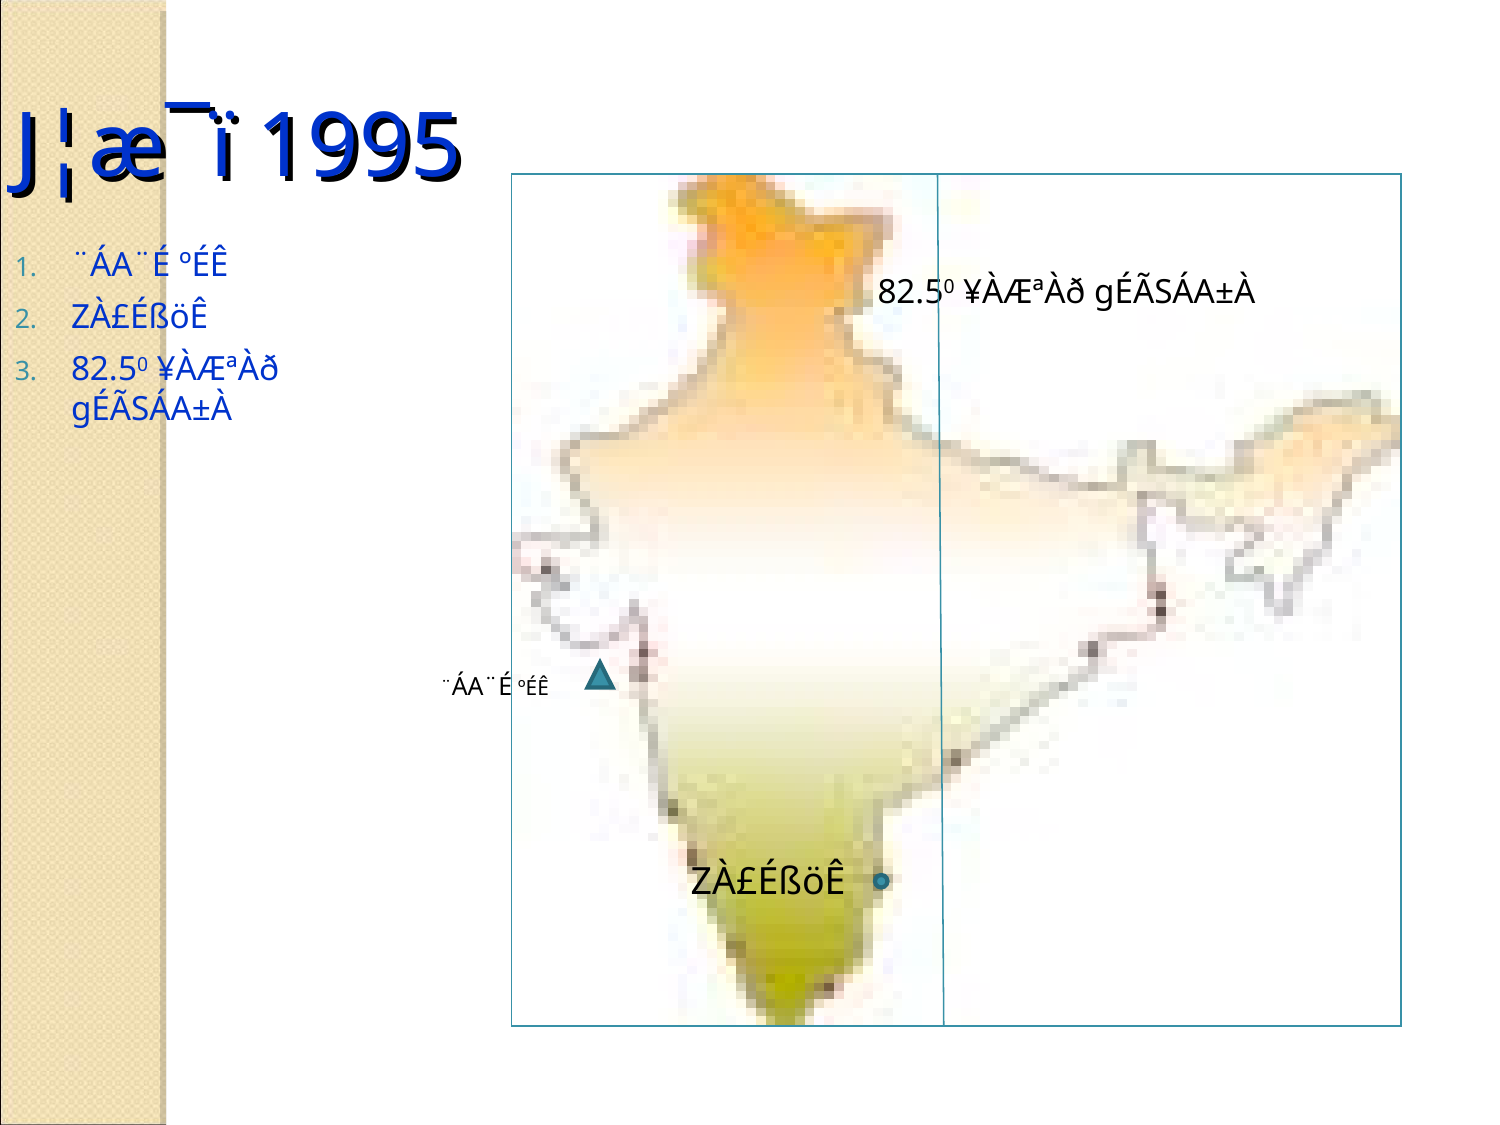

# J¦æ¯ï 1995
¨ÁA¨É ºÉÊ
ZÀ£ÉßöÊ
82.50 ¥ÀÆªÀð gÉÃSÁA±À
82.50 ¥ÀÆªÀð gÉÃSÁA±À
¨ÁA¨É ºÉÊ
ZÀ£ÉßöÊ